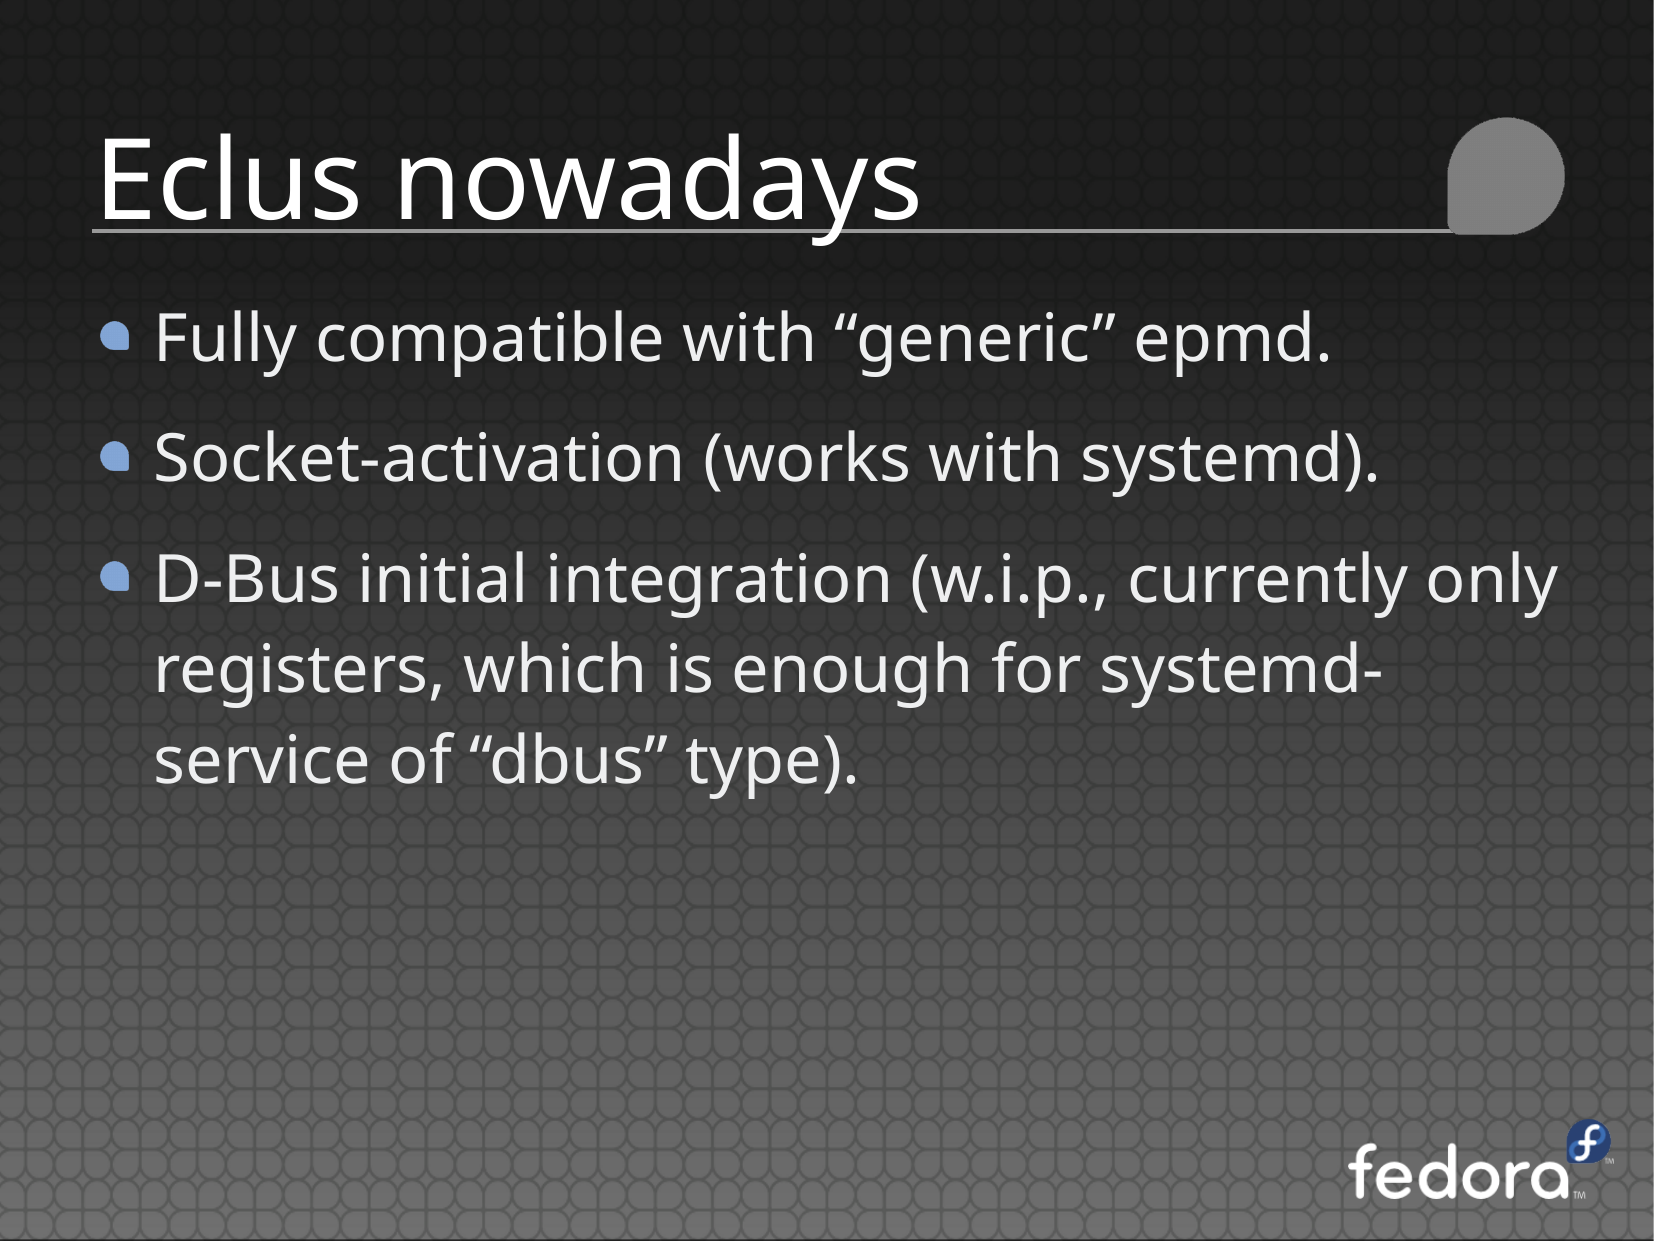

Eclus nowadays
# Fully compatible with “generic” epmd.
Socket-activation (works with systemd).
D-Bus initial integration (w.i.p., currently only registers, which is enough for systemd-service of “dbus” type).